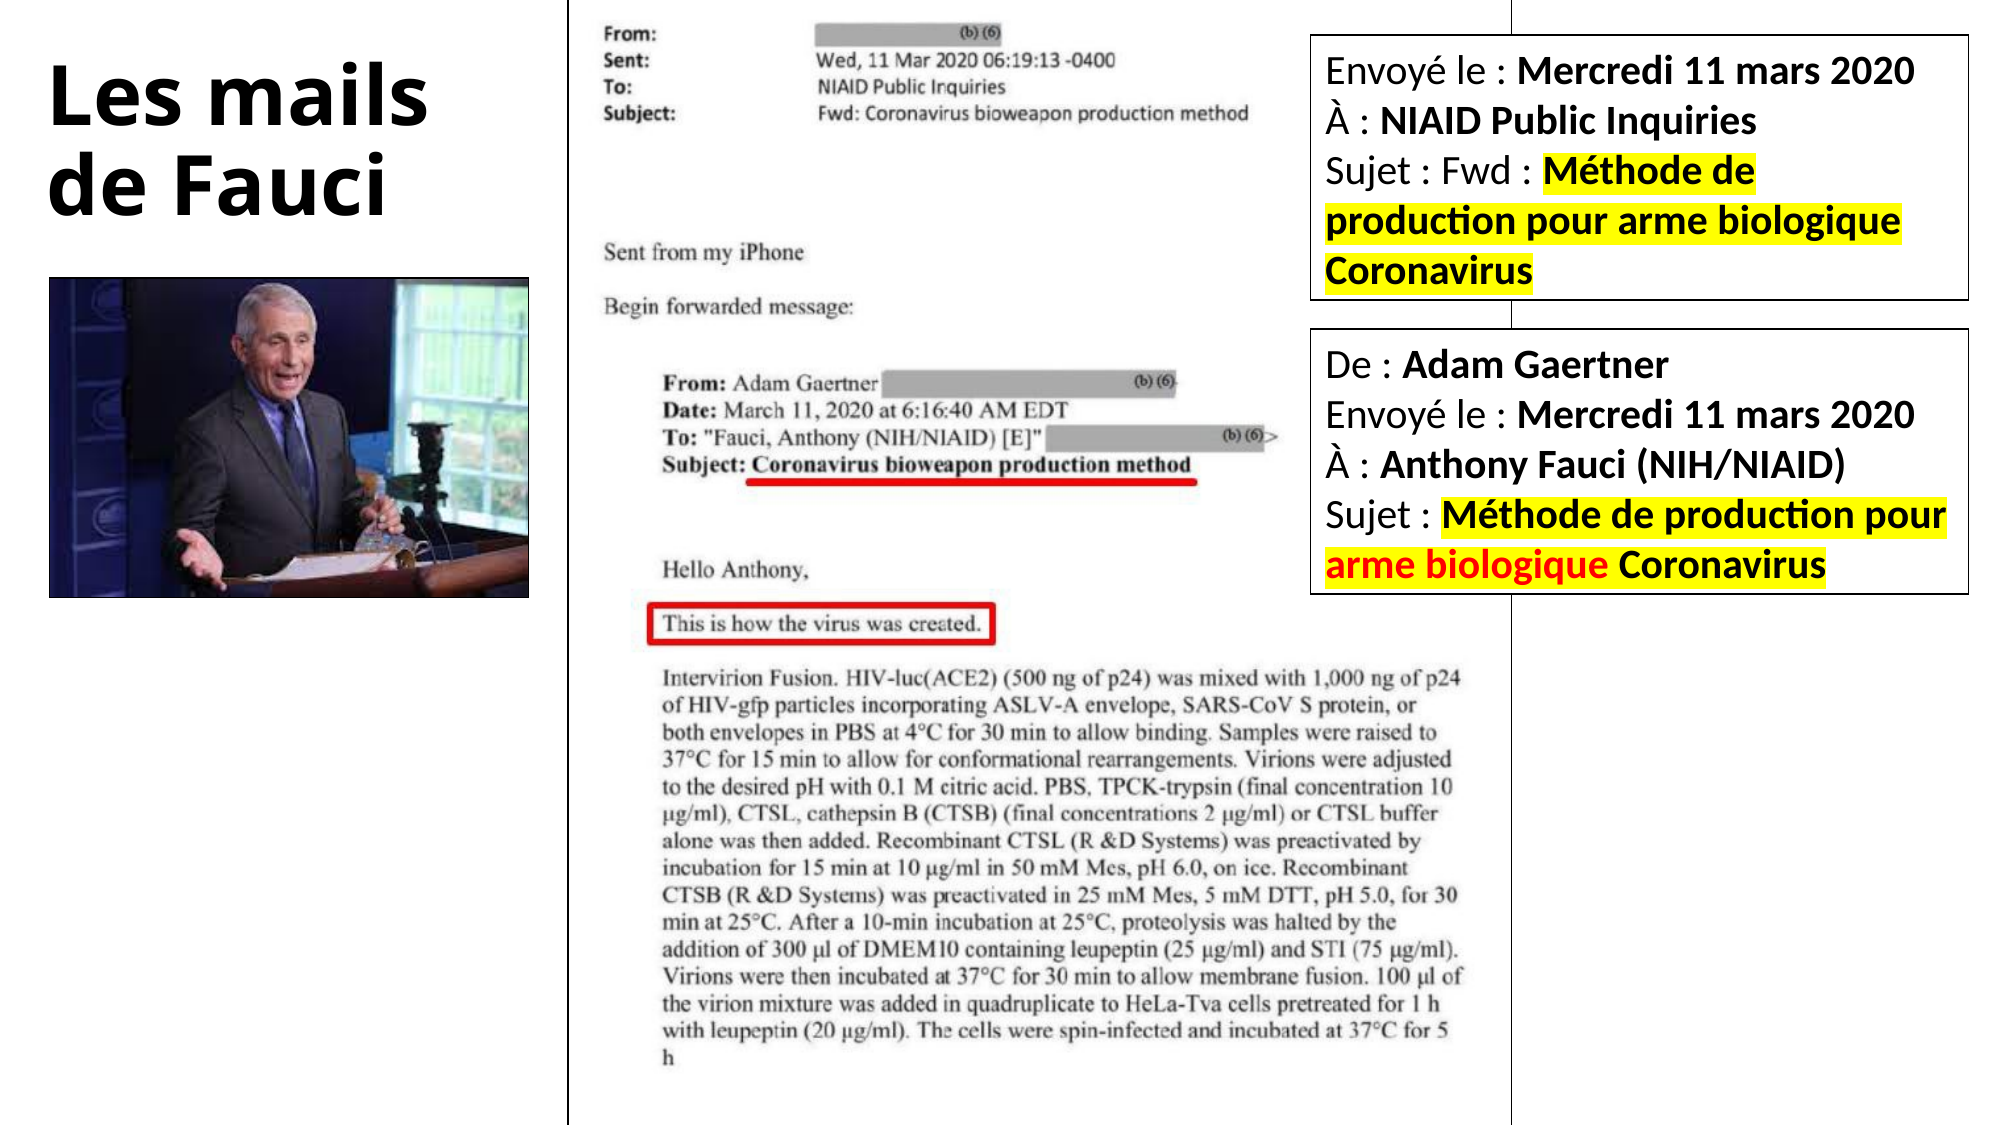

# Les mails de Fauci
Envoyé le : Mercredi 11 mars 2020
À : NIAID Public Inquiries
Sujet : Fwd : Méthode de production pour arme biologique Coronavirus
De : Adam Gaertner
Envoyé le : Mercredi 11 mars 2020
À : Anthony Fauci (NIH/NIAID)
Sujet : Méthode de production pour arme biologique Coronavirus